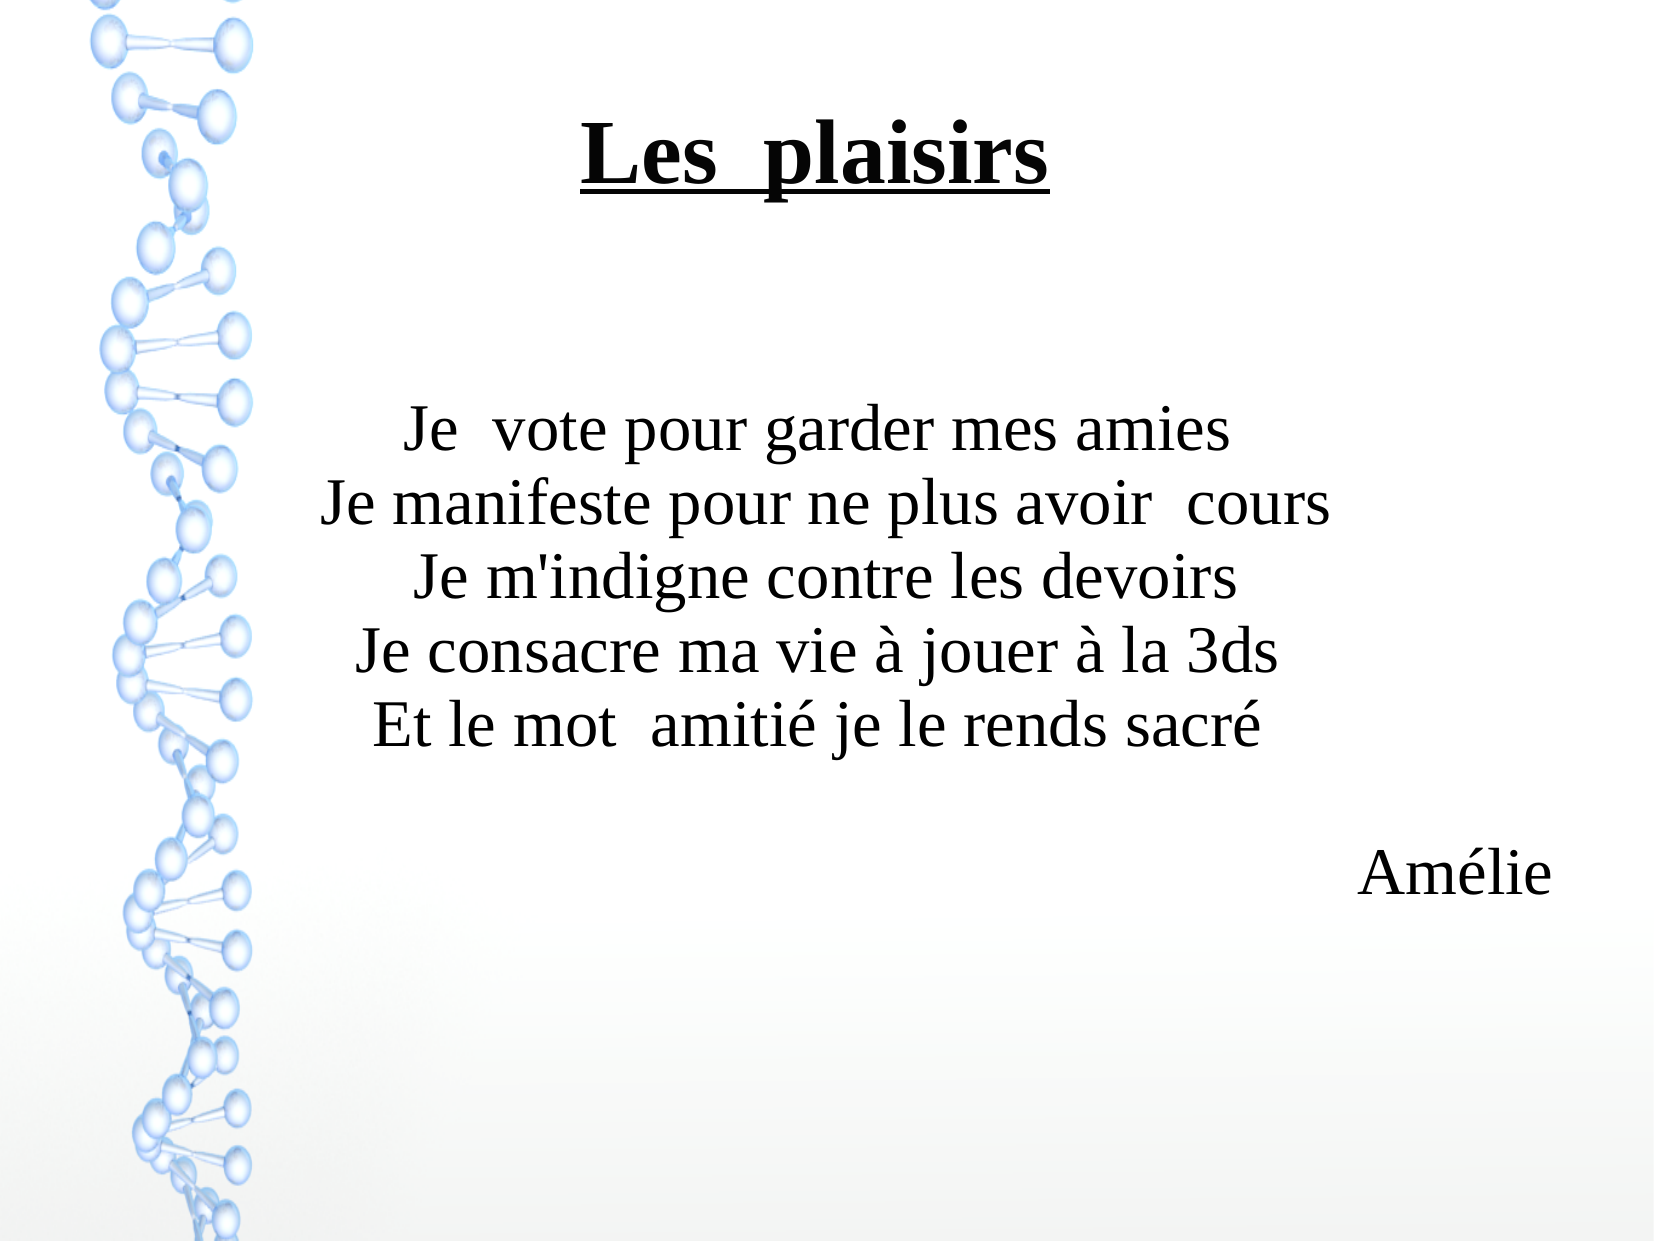

# Les plaisirs
Je vote pour garder mes amies
Je manifeste pour ne plus avoir cours
Je m'indigne contre les devoirs
Je consacre ma vie à jouer à la 3ds
Et le mot amitié je le rends sacré
Amélie